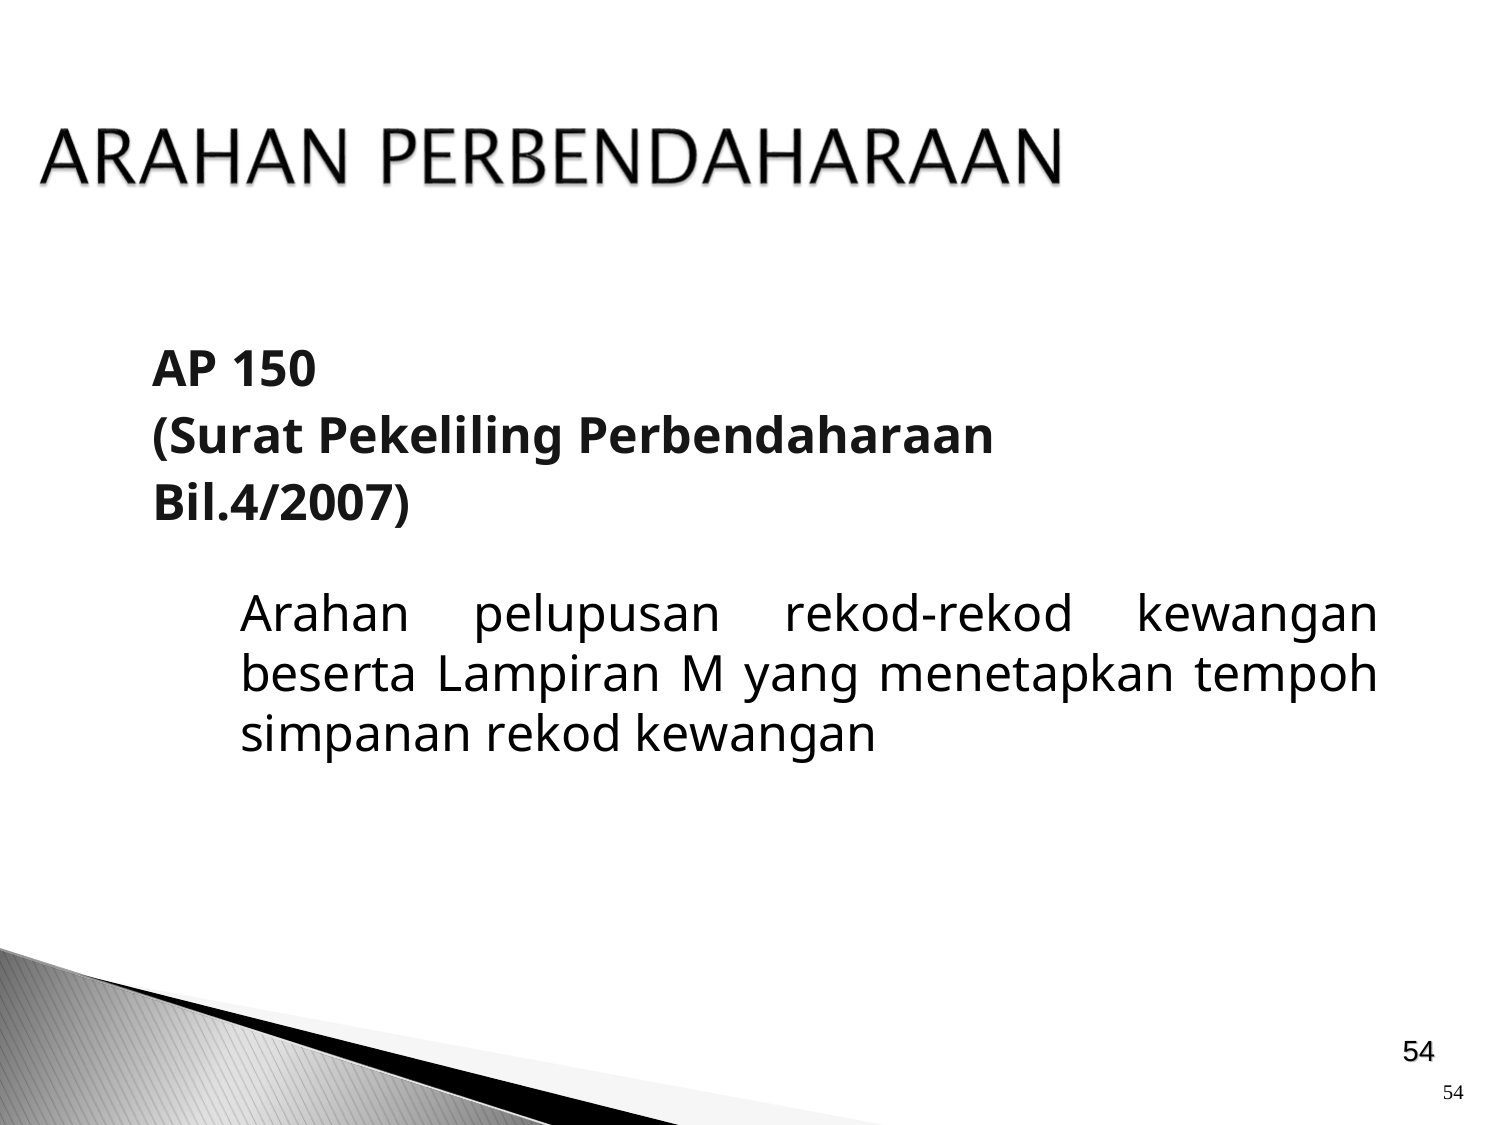

# AP 150
(Surat Pekeliling Perbendaharaan
Bil.4/2007)
	Arahan pelupusan rekod-rekod kewangan beserta Lampiran M yang menetapkan tempoh simpanan rekod kewangan